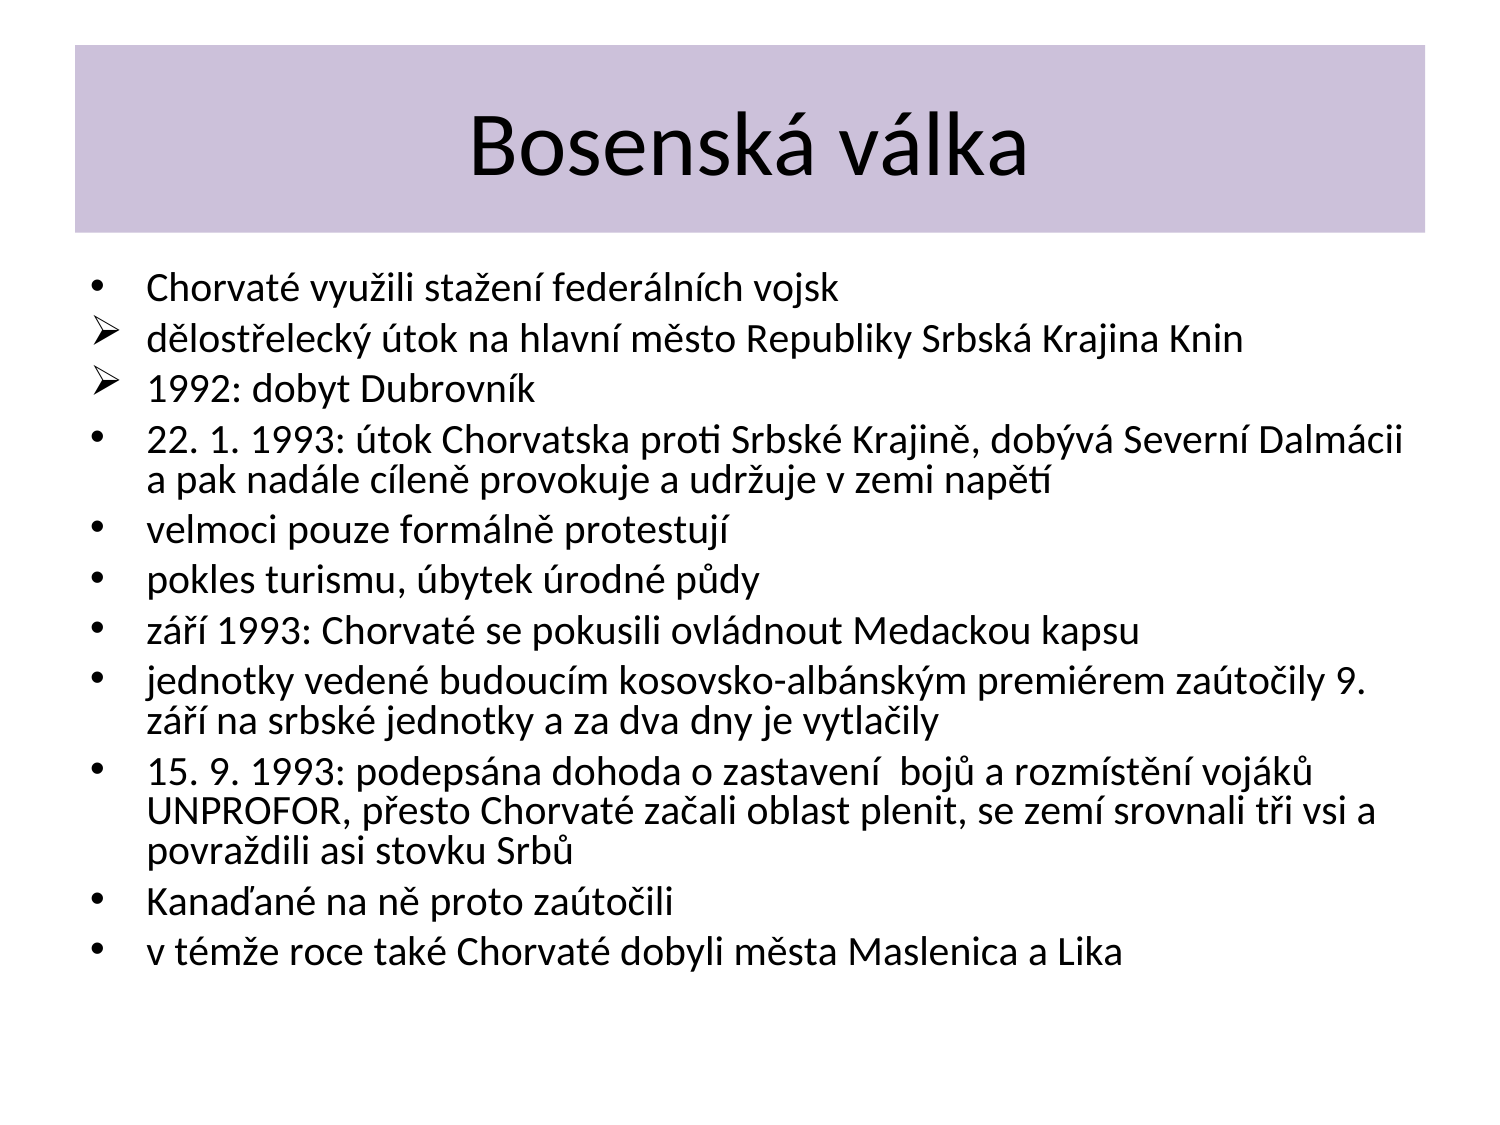

# Bosenská válka
Chorvaté využili stažení federálních vojsk
dělostřelecký útok na hlavní město Republiky Srbská Krajina Knin
1992: dobyt Dubrovník
22. 1. 1993: útok Chorvatska proti Srbské Krajině, dobývá Severní Dalmácii a pak nadále cíleně provokuje a udržuje v zemi napětí
velmoci pouze formálně protestují
pokles turismu, úbytek úrodné půdy
září 1993: Chorvaté se pokusili ovládnout Medackou kapsu
jednotky vedené budoucím kosovsko-albánským premiérem zaútočily 9. září na srbské jednotky a za dva dny je vytlačily
15. 9. 1993: podepsána dohoda o zastavení bojů a rozmístění vojáků UNPROFOR, přesto Chorvaté začali oblast plenit, se zemí srovnali tři vsi a povraždili asi stovku Srbů
Kanaďané na ně proto zaútočili
v témže roce také Chorvaté dobyli města Maslenica a Lika